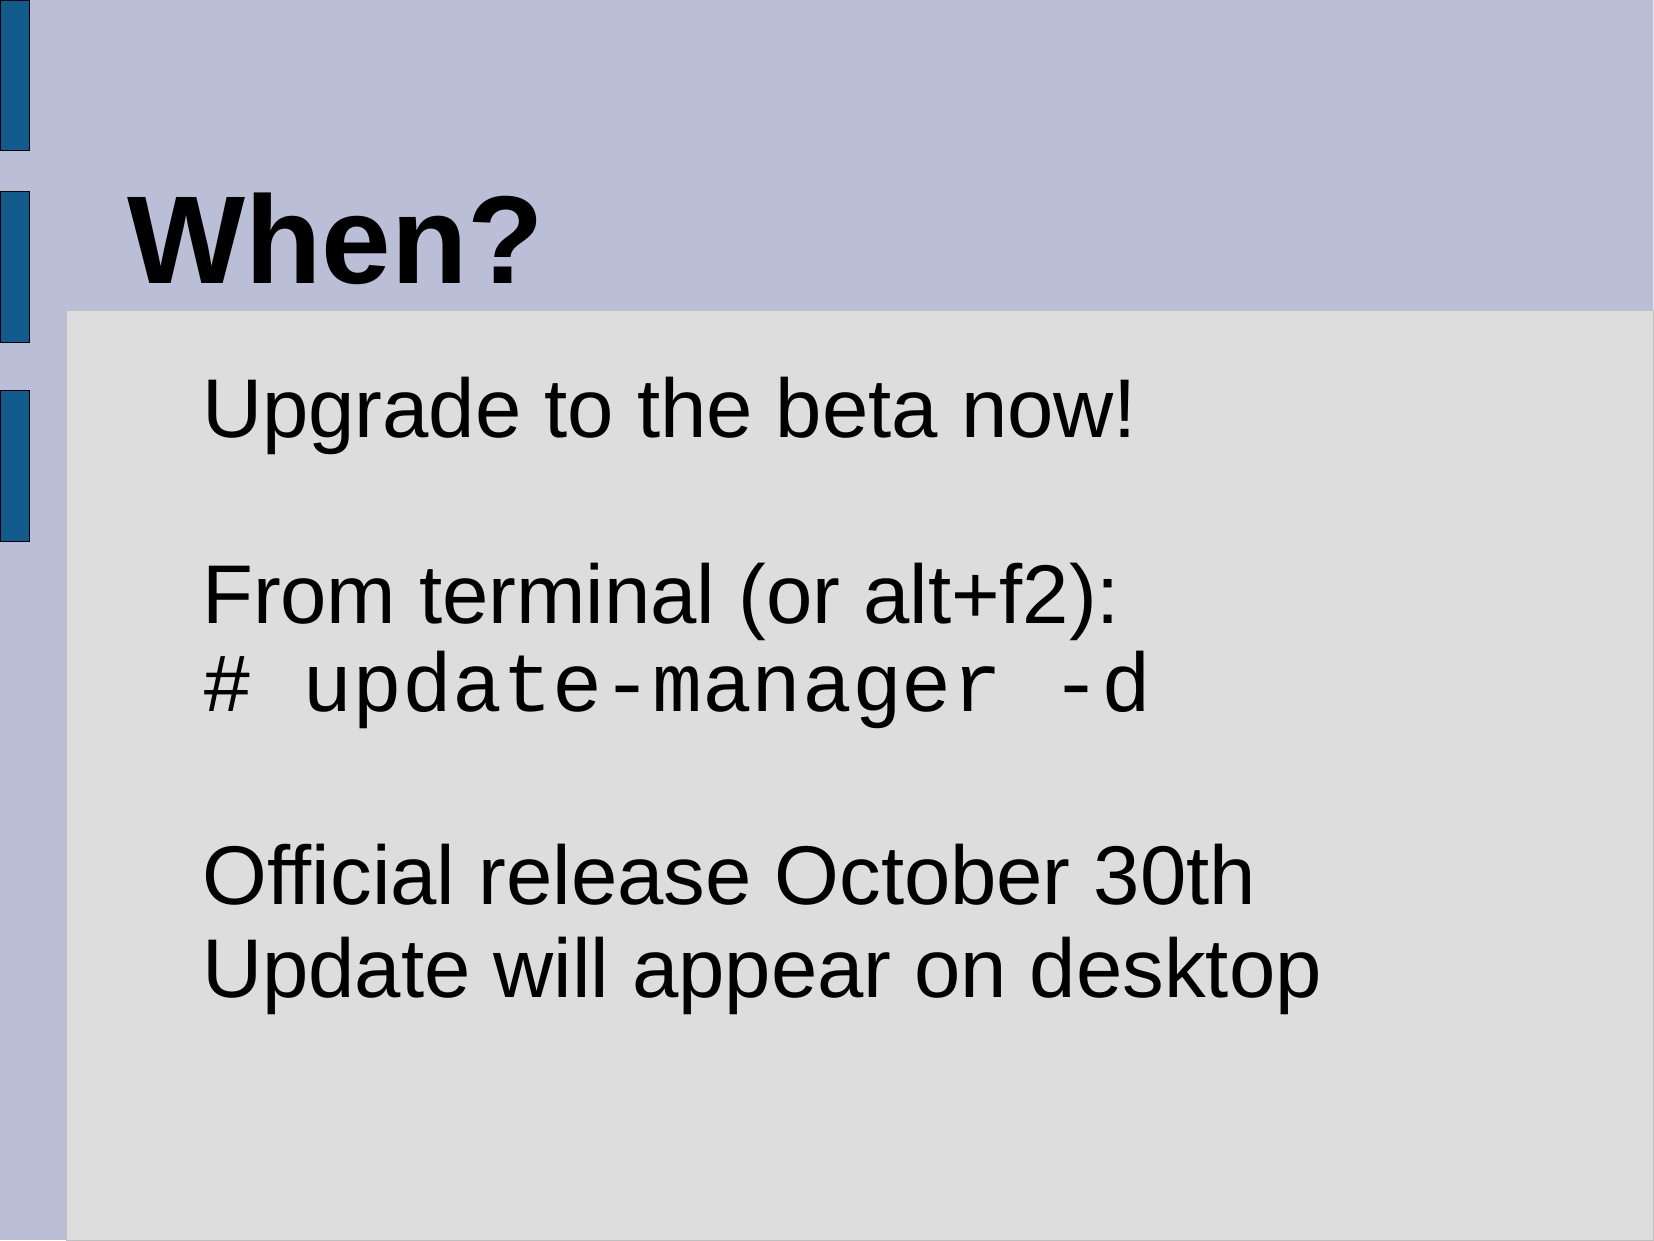

When?
Upgrade to the beta now!
From terminal (or alt+f2):
# update-manager -d
Official release October 30th
Update will appear on desktop